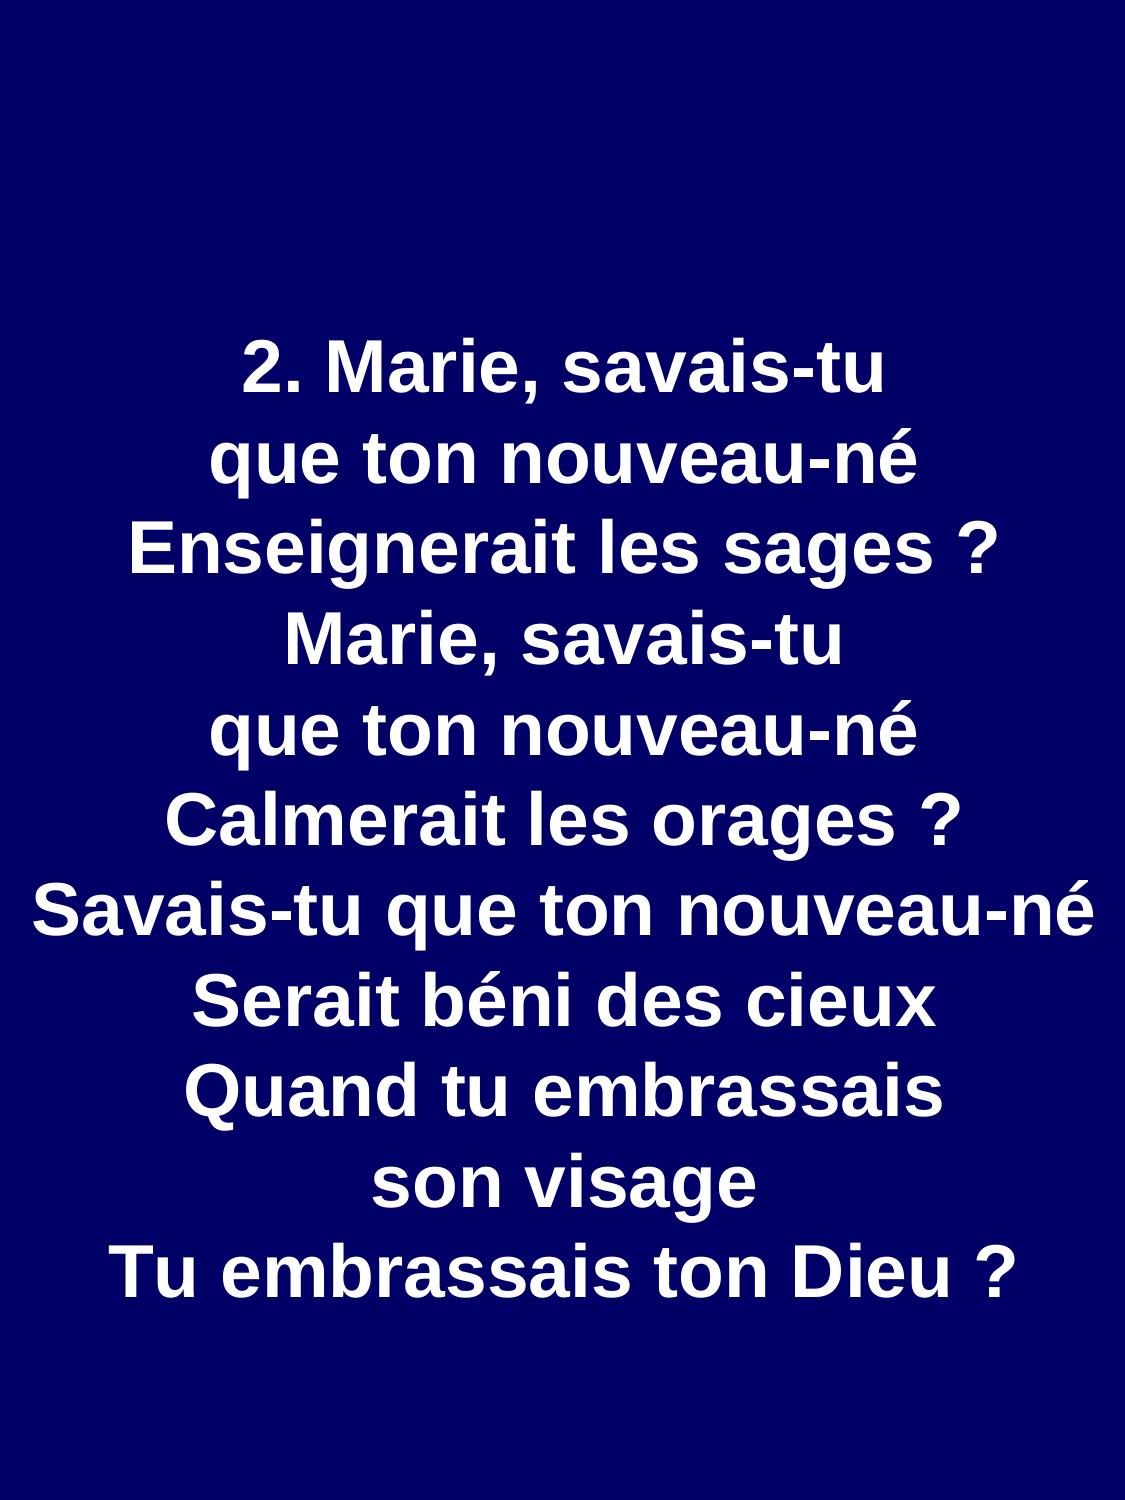

2. Marie, savais-tu
que ton nouveau-né
Enseignerait les sages ?
Marie, savais-tu
que ton nouveau-né
Calmerait les orages ?
Savais-tu que ton nouveau-né
Serait béni des cieux
Quand tu embrassais
son visage
Tu embrassais ton Dieu ?